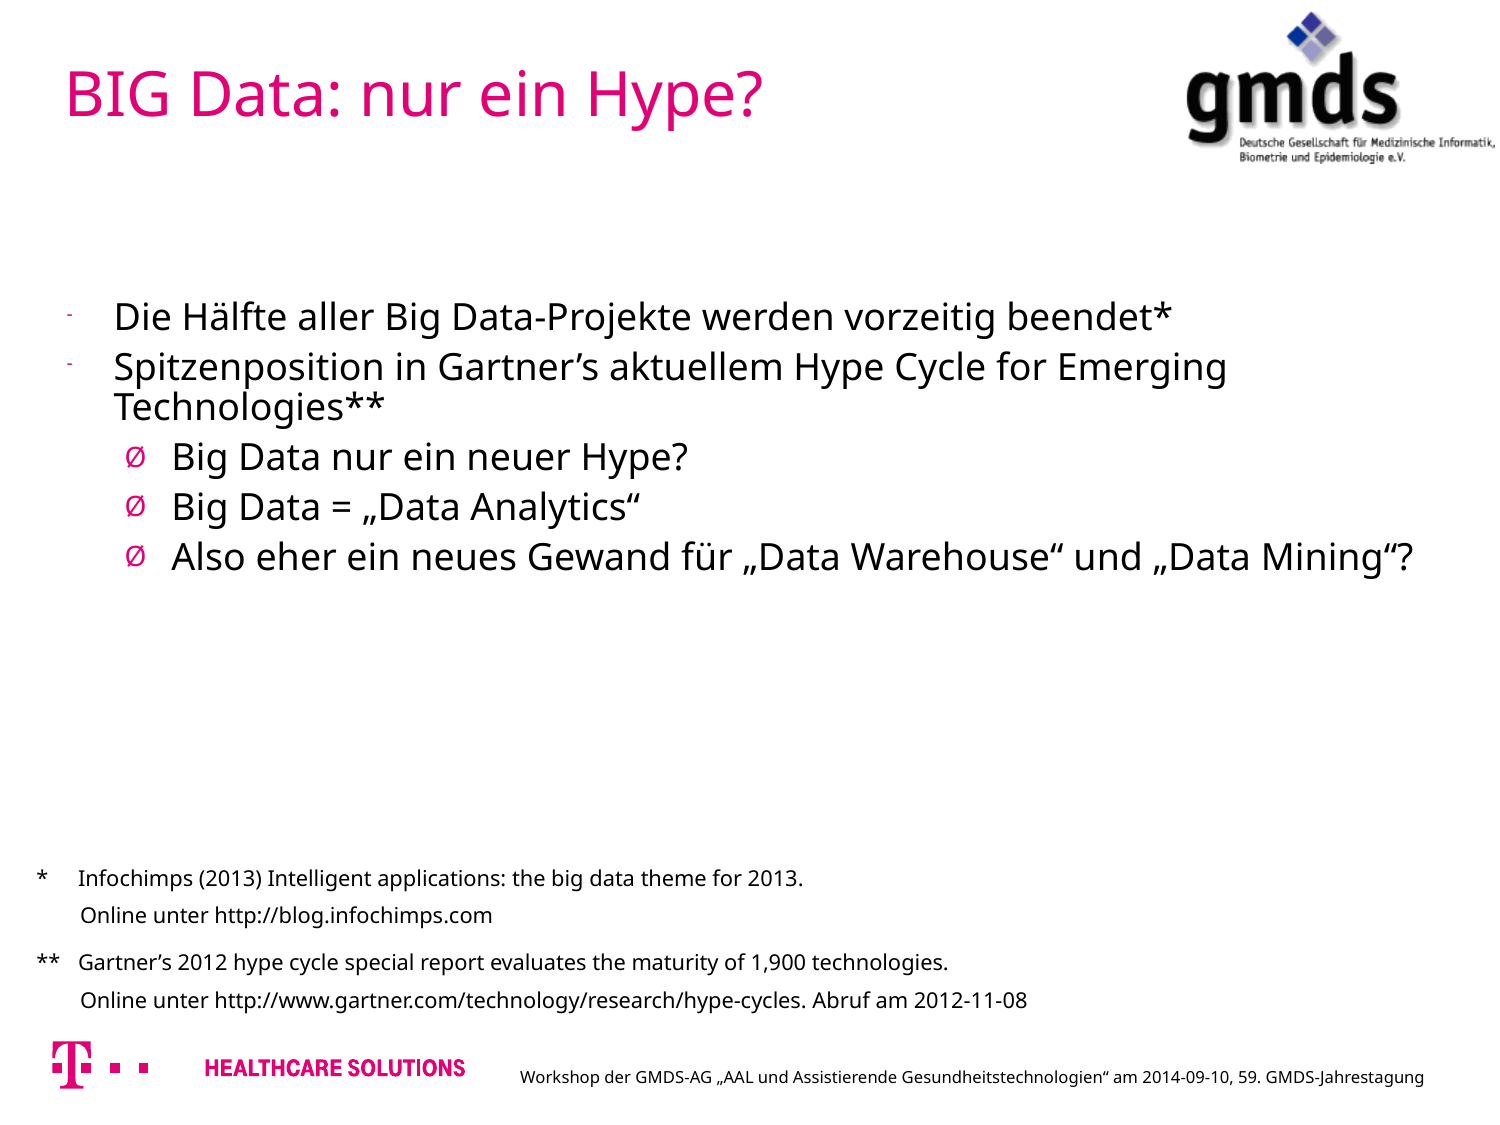

# BIG Data: nur ein Hype?
Die Hälfte aller Big Data-Projekte werden vorzeitig beendet*
Spitzenposition in Gartner’s aktuellem Hype Cycle for Emerging Technologies**
Big Data nur ein neuer Hype?
Big Data = „Data Analytics“
Also eher ein neues Gewand für „Data Warehouse“ und „Data Mining“?
*	Infochimps (2013) Intelligent applications: the big data theme for 2013.
Online unter http://blog.infochimps.com
**	Gartner’s 2012 hype cycle special report evaluates the maturity of 1,900 technologies.
Online unter http://www.gartner.com/technology/research/hype-cycles. Abruf am 2012-11-08
Workshop der GMDS-AG „AAL und Assistierende Gesundheitstechnologien“ am 2014-09-10, 59. GMDS-Jahrestagung